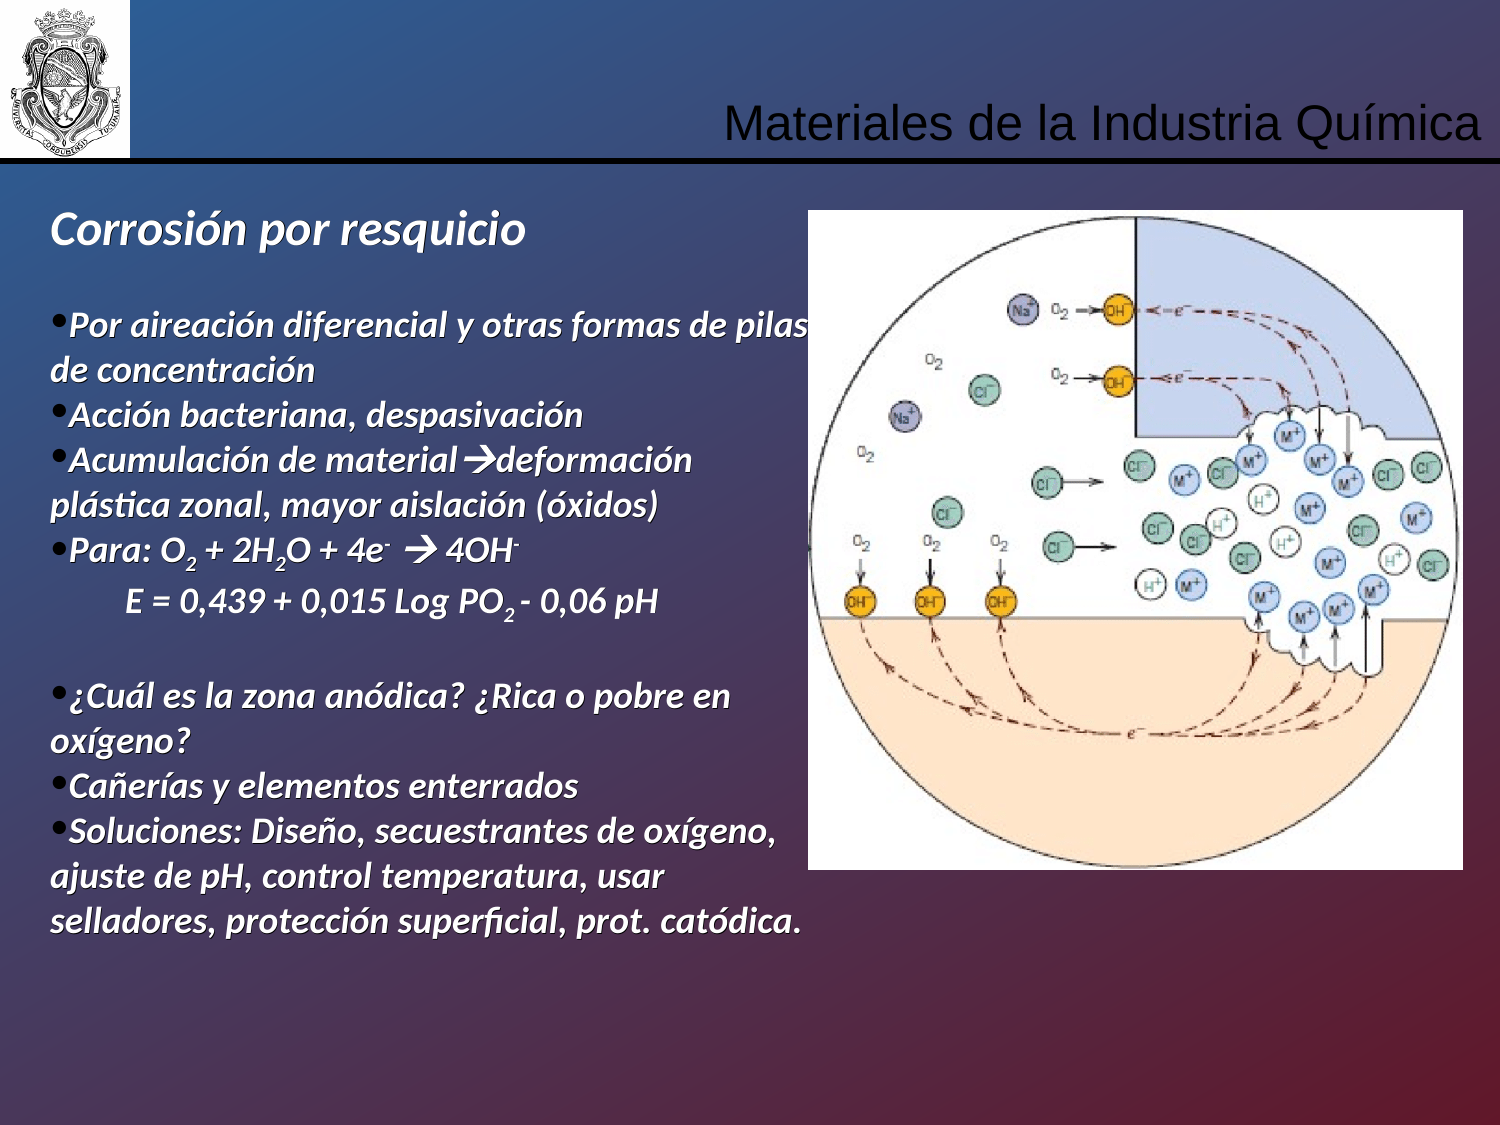

Materiales de la Industria Química
Corrosión por resquicio
Por aireación diferencial y otras formas de pilas de concentración
Acción bacteriana, despasivación
Acumulación de materialdeformación plástica zonal, mayor aislación (óxidos)
Para: O2 + 2H2O + 4e-  4OH-
E = 0,439 + 0,015 Log PO2 - 0,06 pH
¿Cuál es la zona anódica? ¿Rica o pobre en oxígeno?
Cañerías y elementos enterrados
Soluciones: Diseño, secuestrantes de oxígeno, ajuste de pH, control temperatura, usar selladores, protección superficial, prot. catódica.